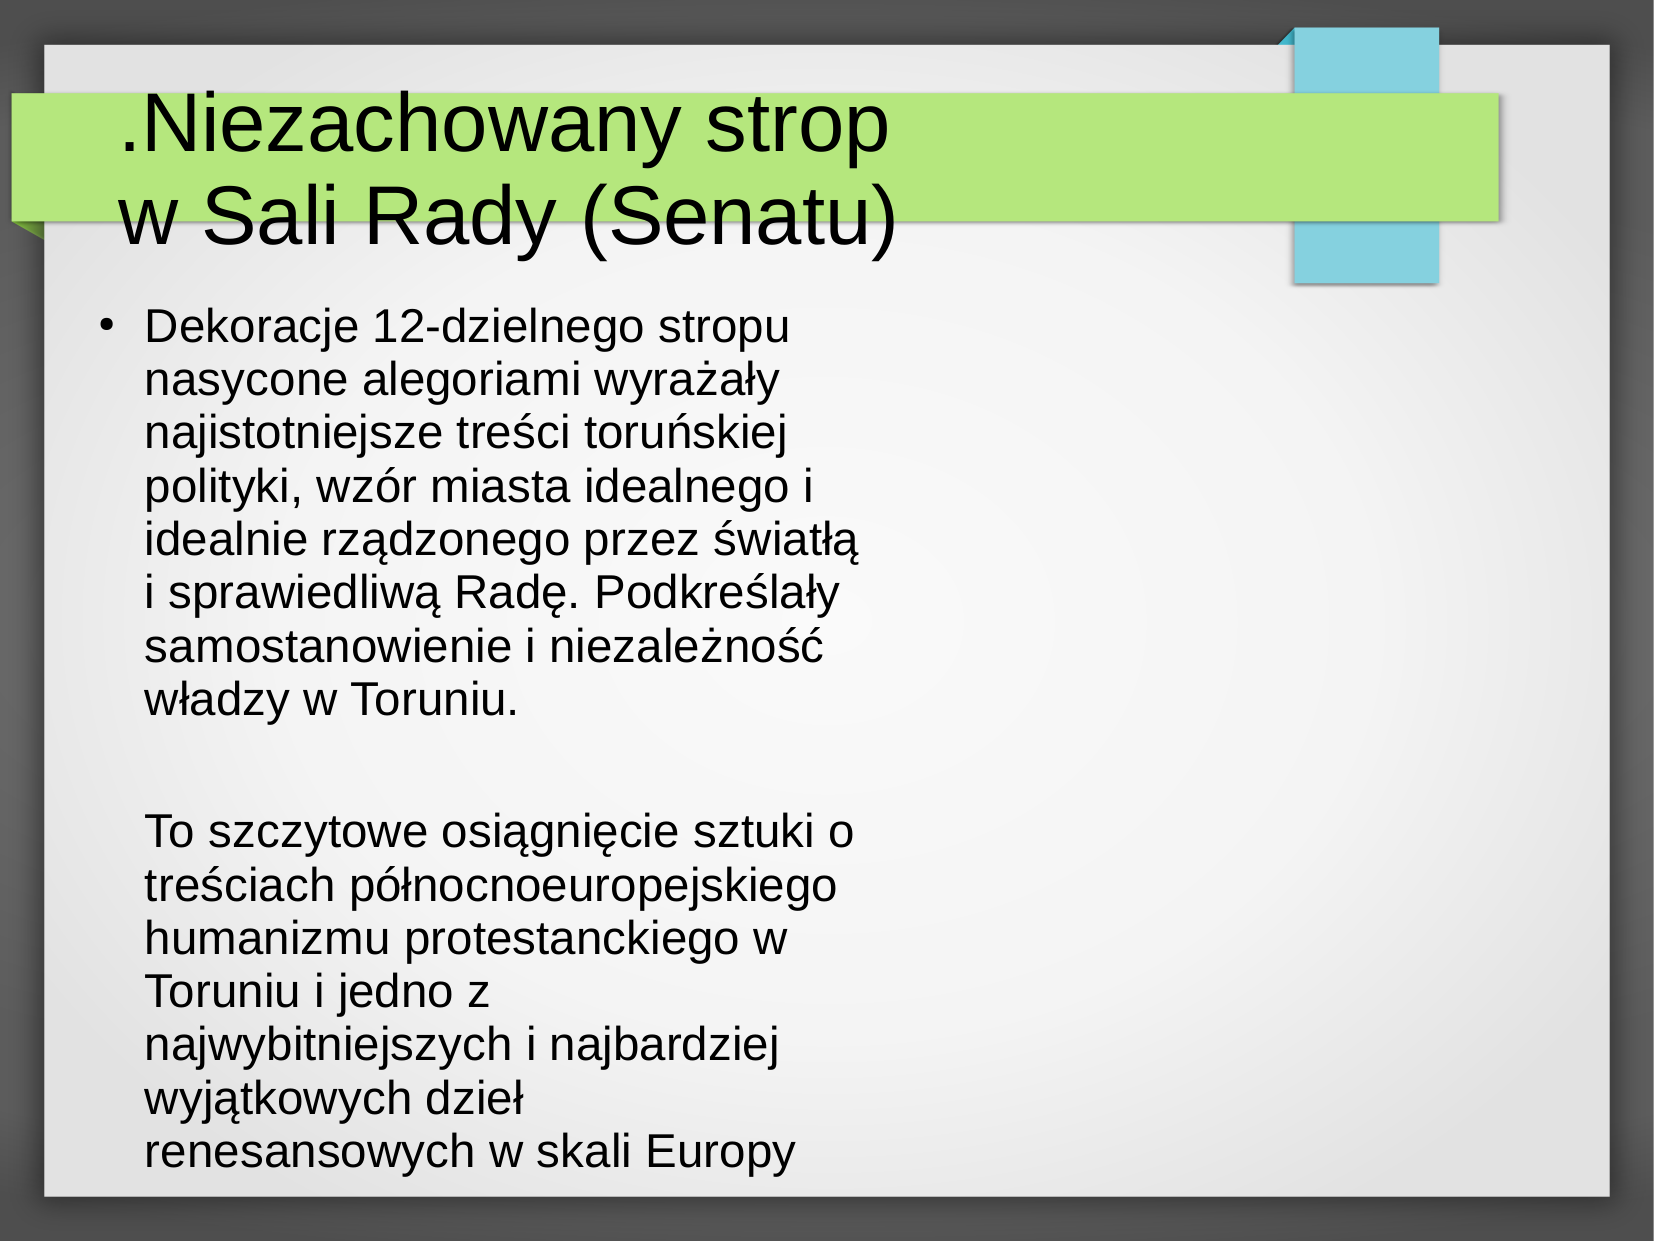

# .Niezachowany strop w Sali Rady (Senatu)
Dekoracje 12-dzielnego stropu nasycone alegoriami wyrażały najistotniejsze treści toruńskiej polityki, wzór miasta idealnego i idealnie rządzonego przez światłą i sprawiedliwą Radę. Podkreślały samostanowienie i niezależność władzy w Toruniu.
To szczytowe osiągnięcie sztuki o treściach północnoeuropejskiego humanizmu protestanckiego w Toruniu i jedno z najwybitniejszych i najbardziej wyjątkowych dzieł renesansowych w skali Europy